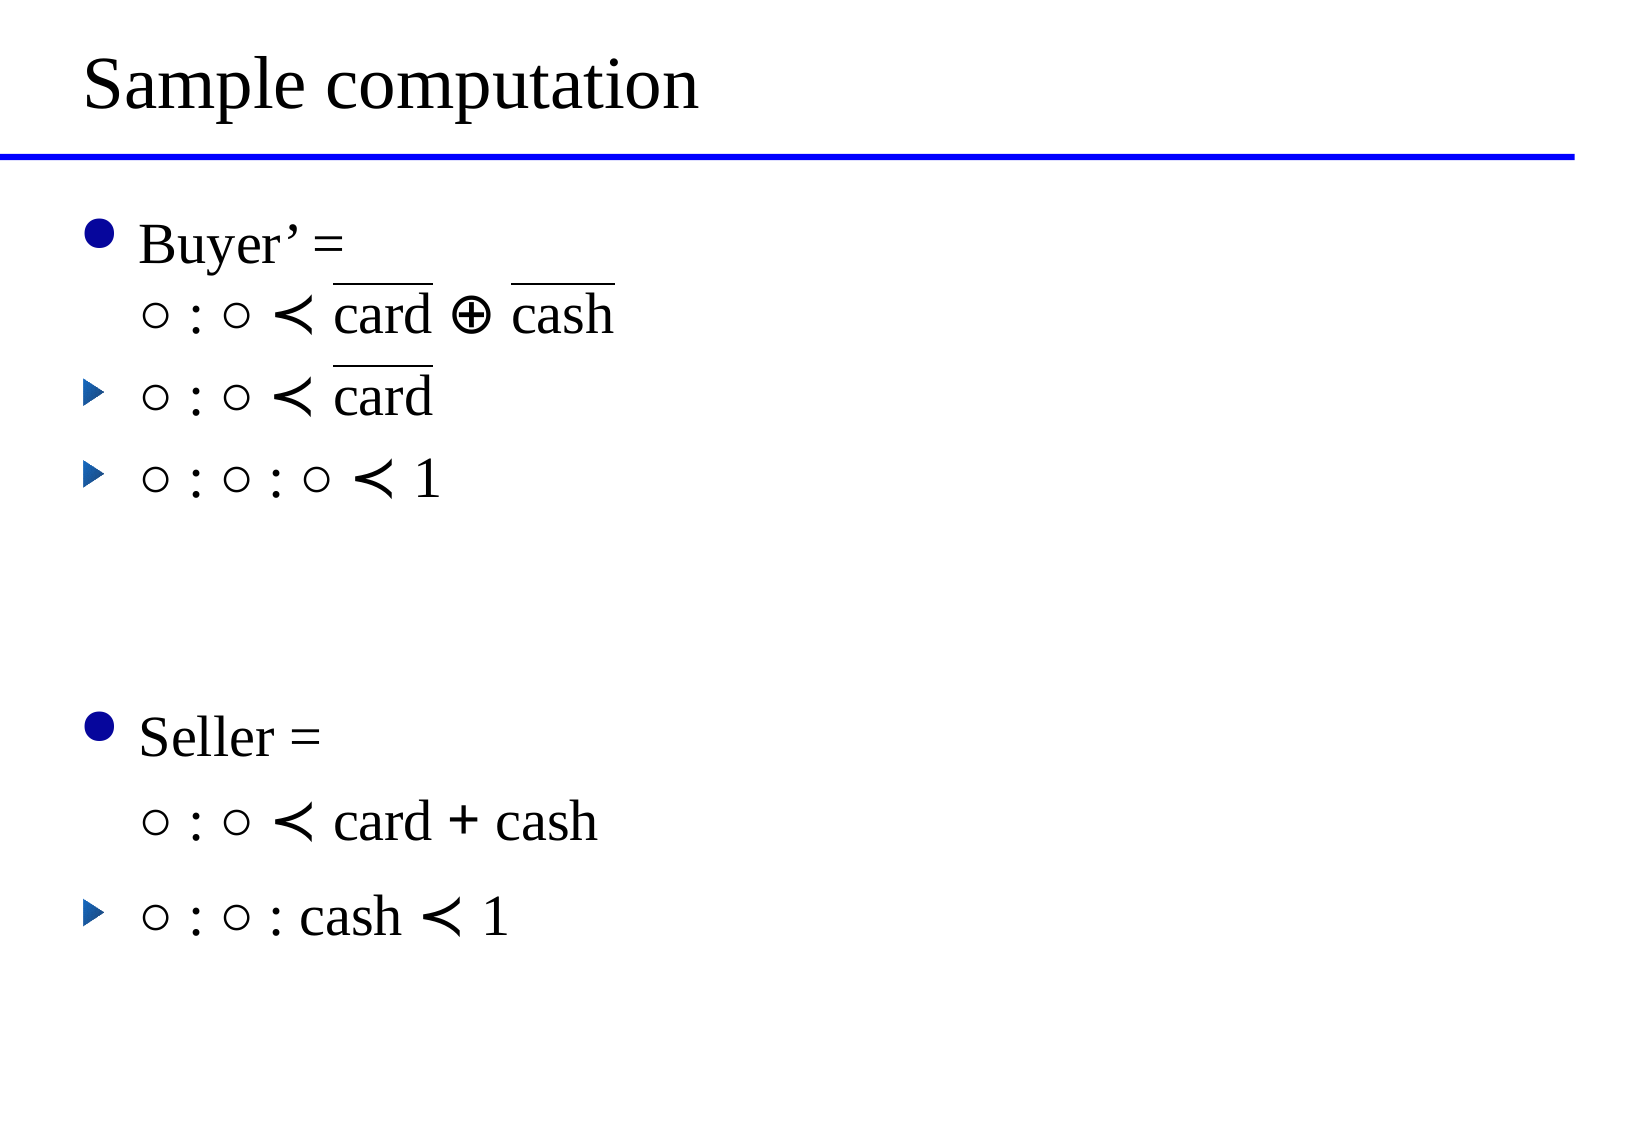

# Sample computation
Buyer’ =
○ : ○ ≺ card ⊕ cash
○ : ○ ≺ card
○ : ○ : ○ ≺ 1
Seller =
○ : ○ ≺ card + cash
○ : ○ : cash ≺ 1